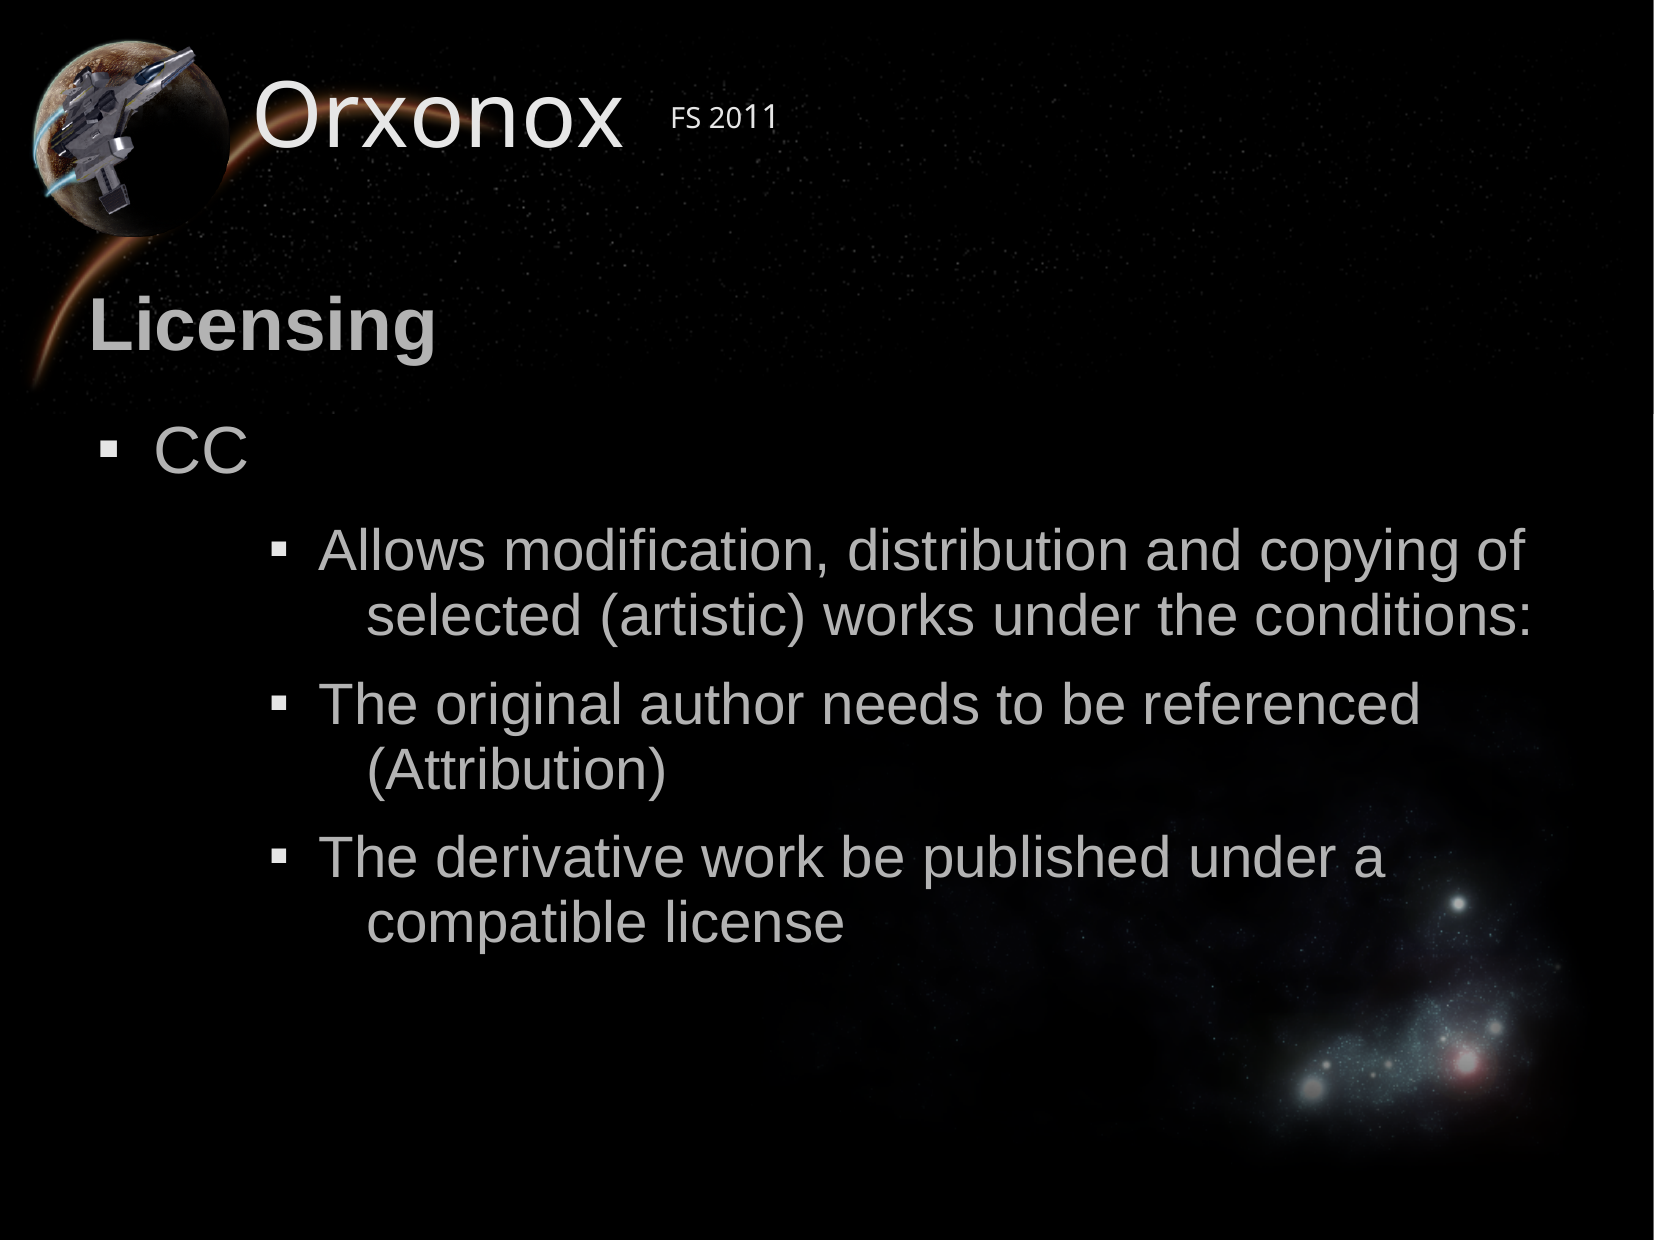

# Licensing
CC
Allows modification, distribution and copying of selected (artistic) works under the conditions:
The original author needs to be referenced (Attribution)
The derivative work be published under a compatible license